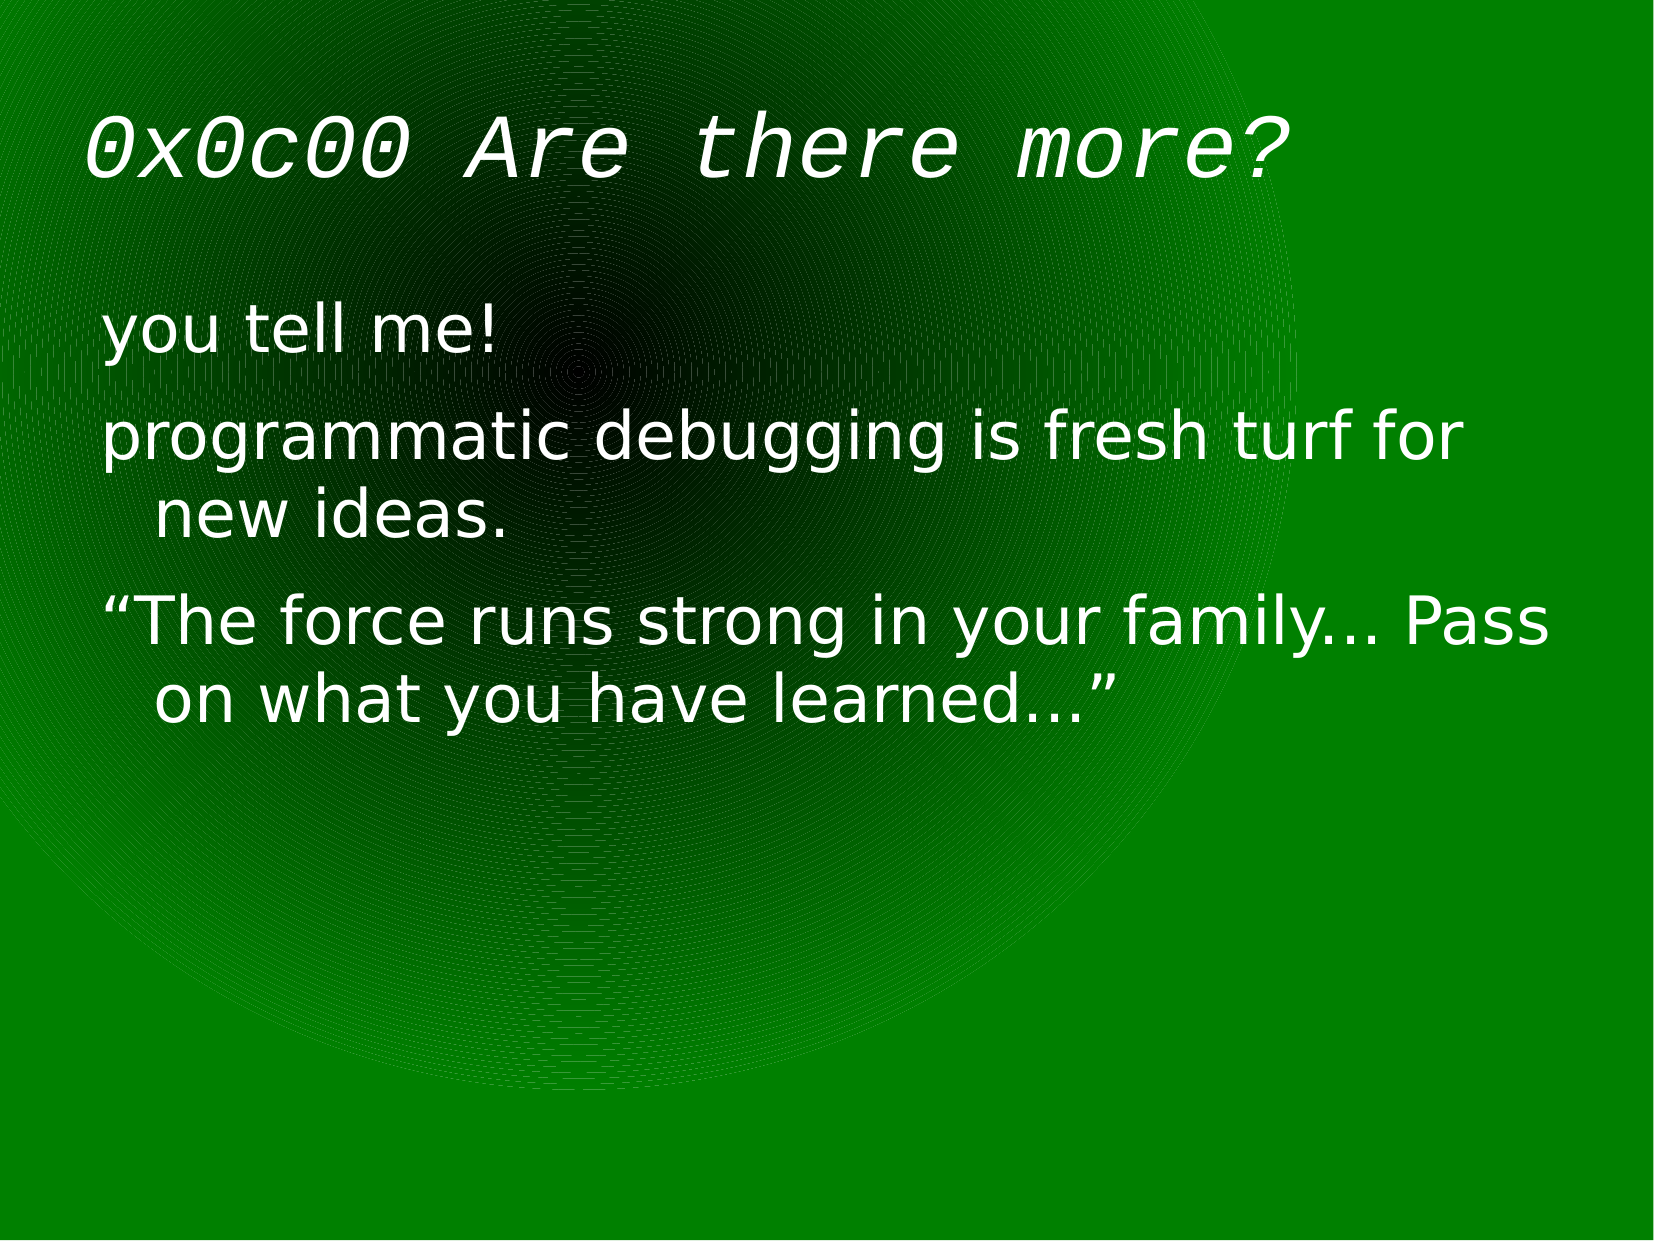

# 0x0c00 Are there more?
you tell me!
programmatic debugging is fresh turf for new ideas.
“The force runs strong in your family... Pass on what you have learned...”